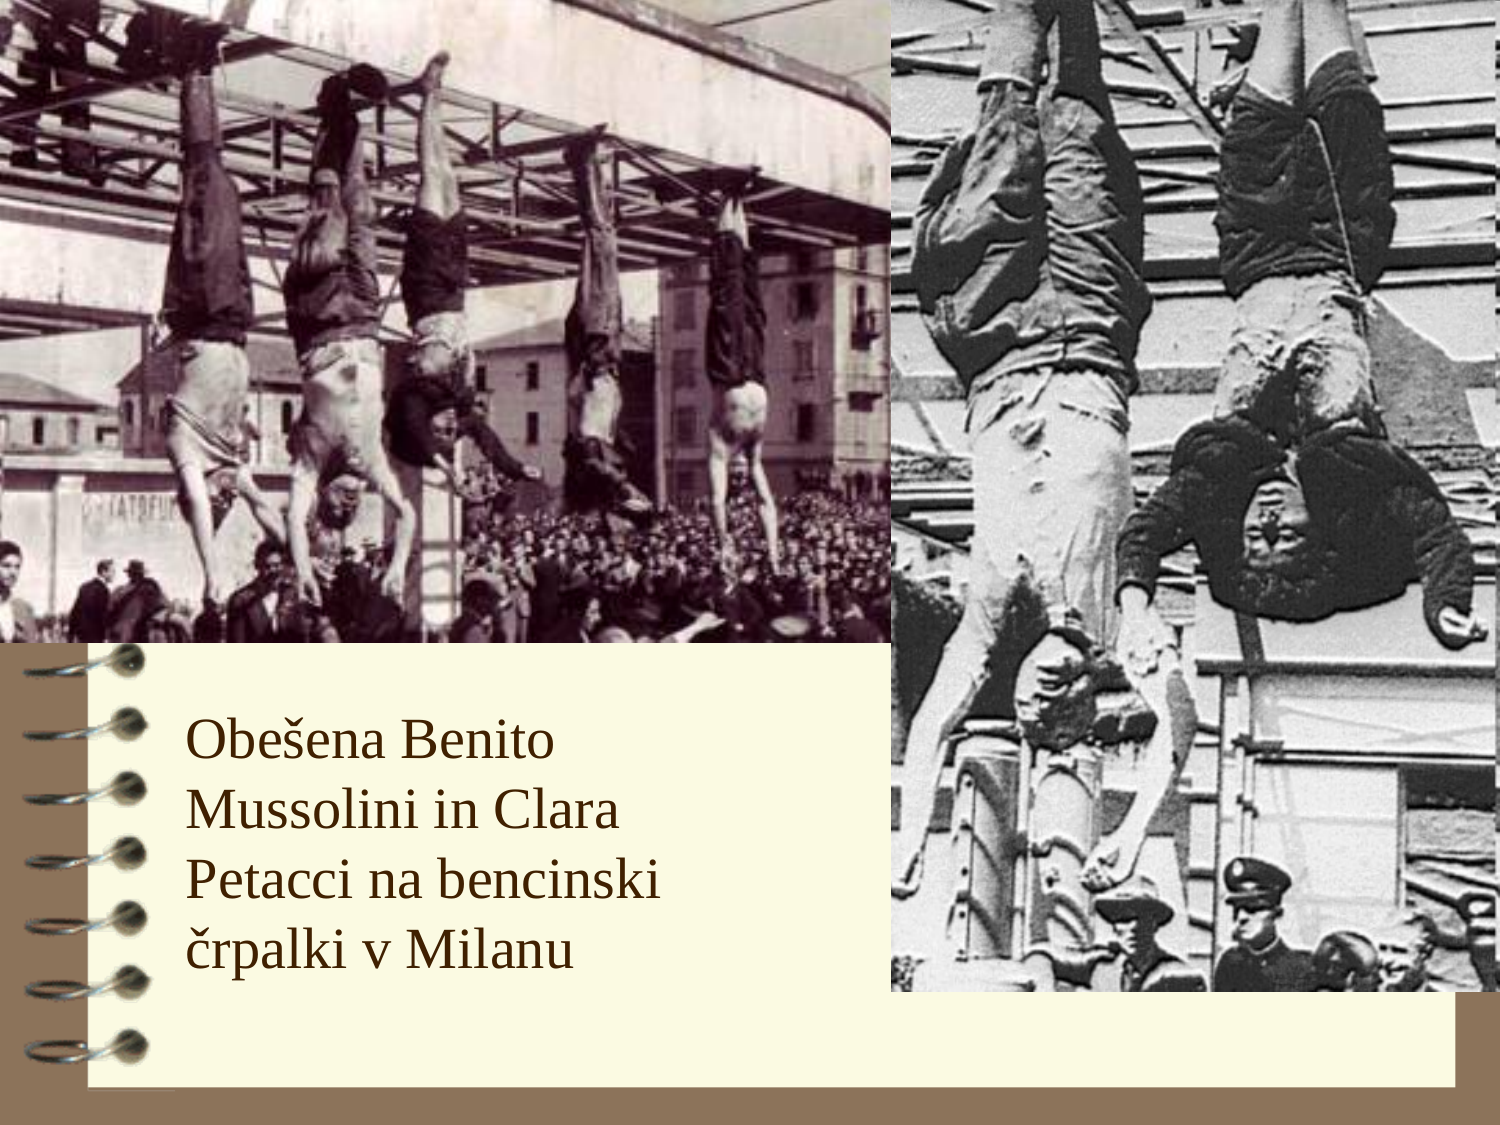

Obešena Benito Mussolini in Clara Petacci na bencinski črpalki v Milanu